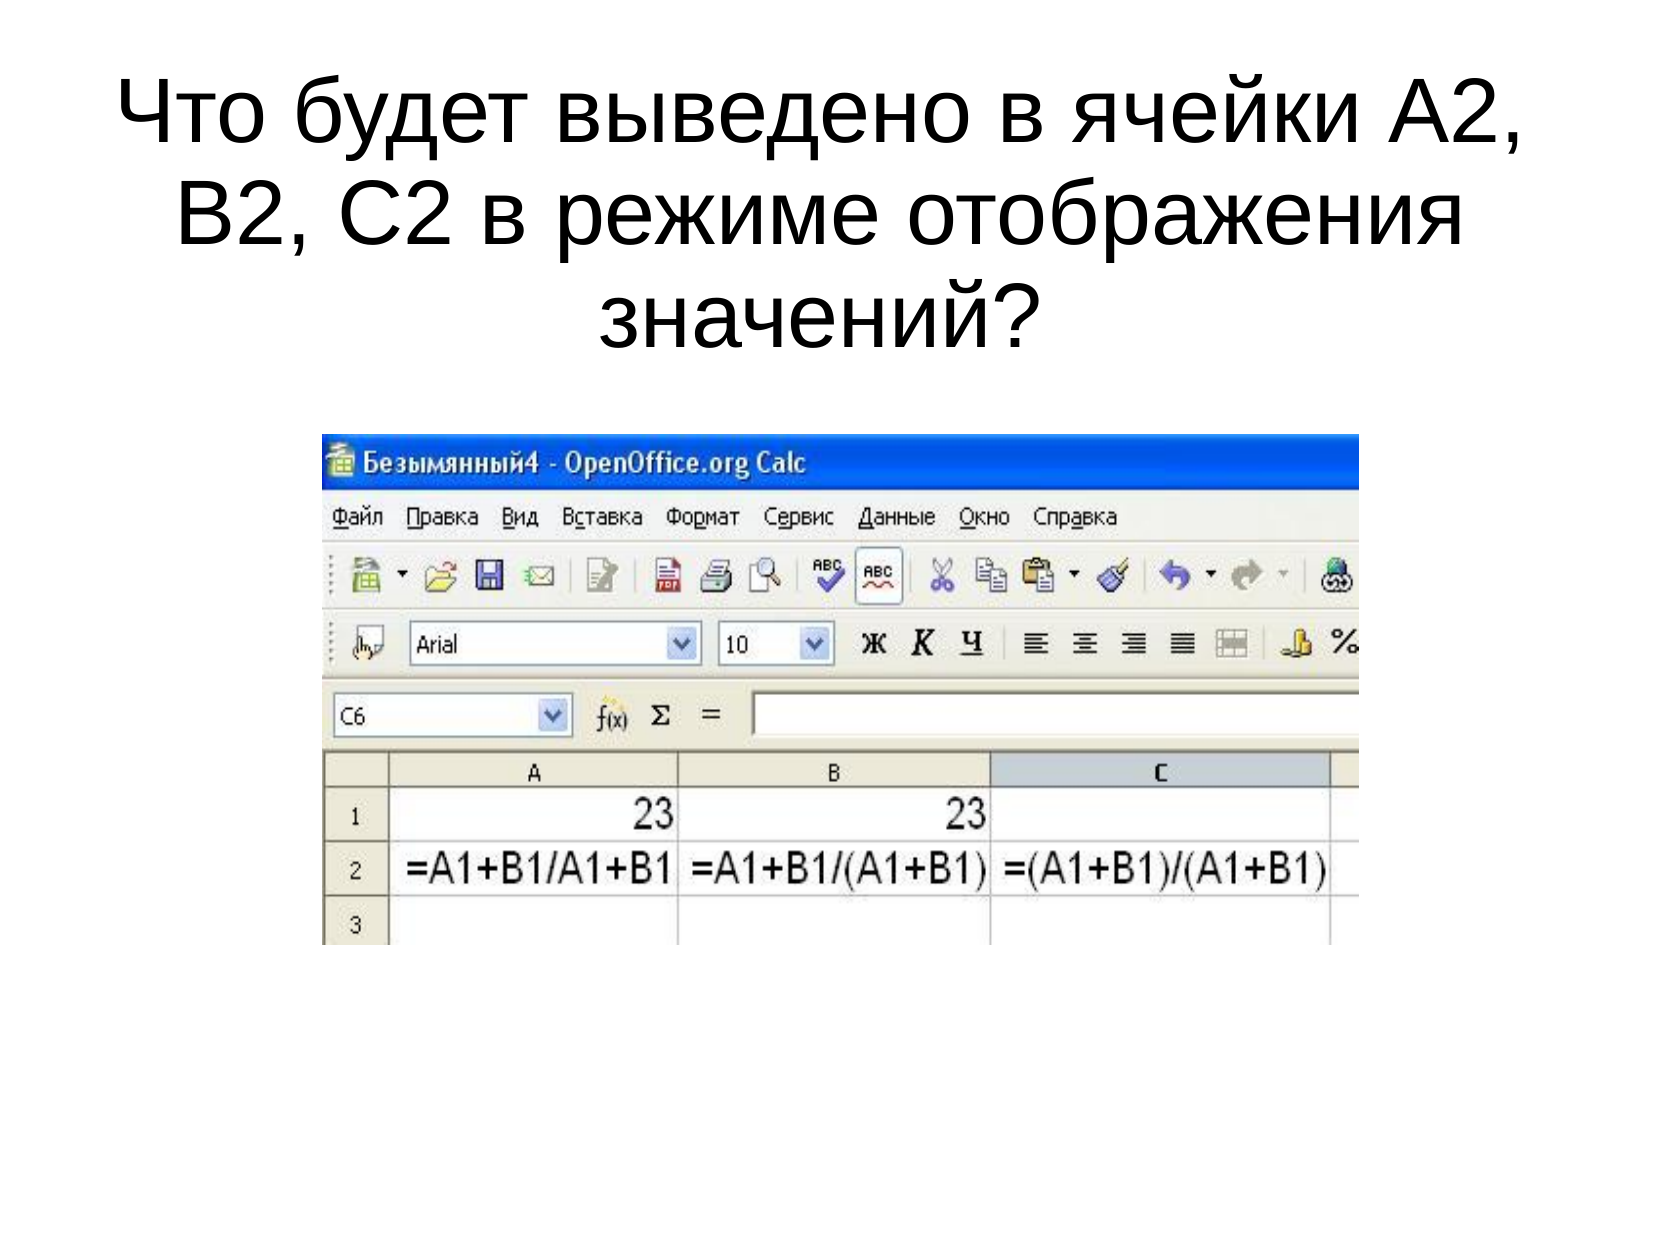

# Что будет выведено в ячейки А2, В2, С2 в режиме отображения значений?